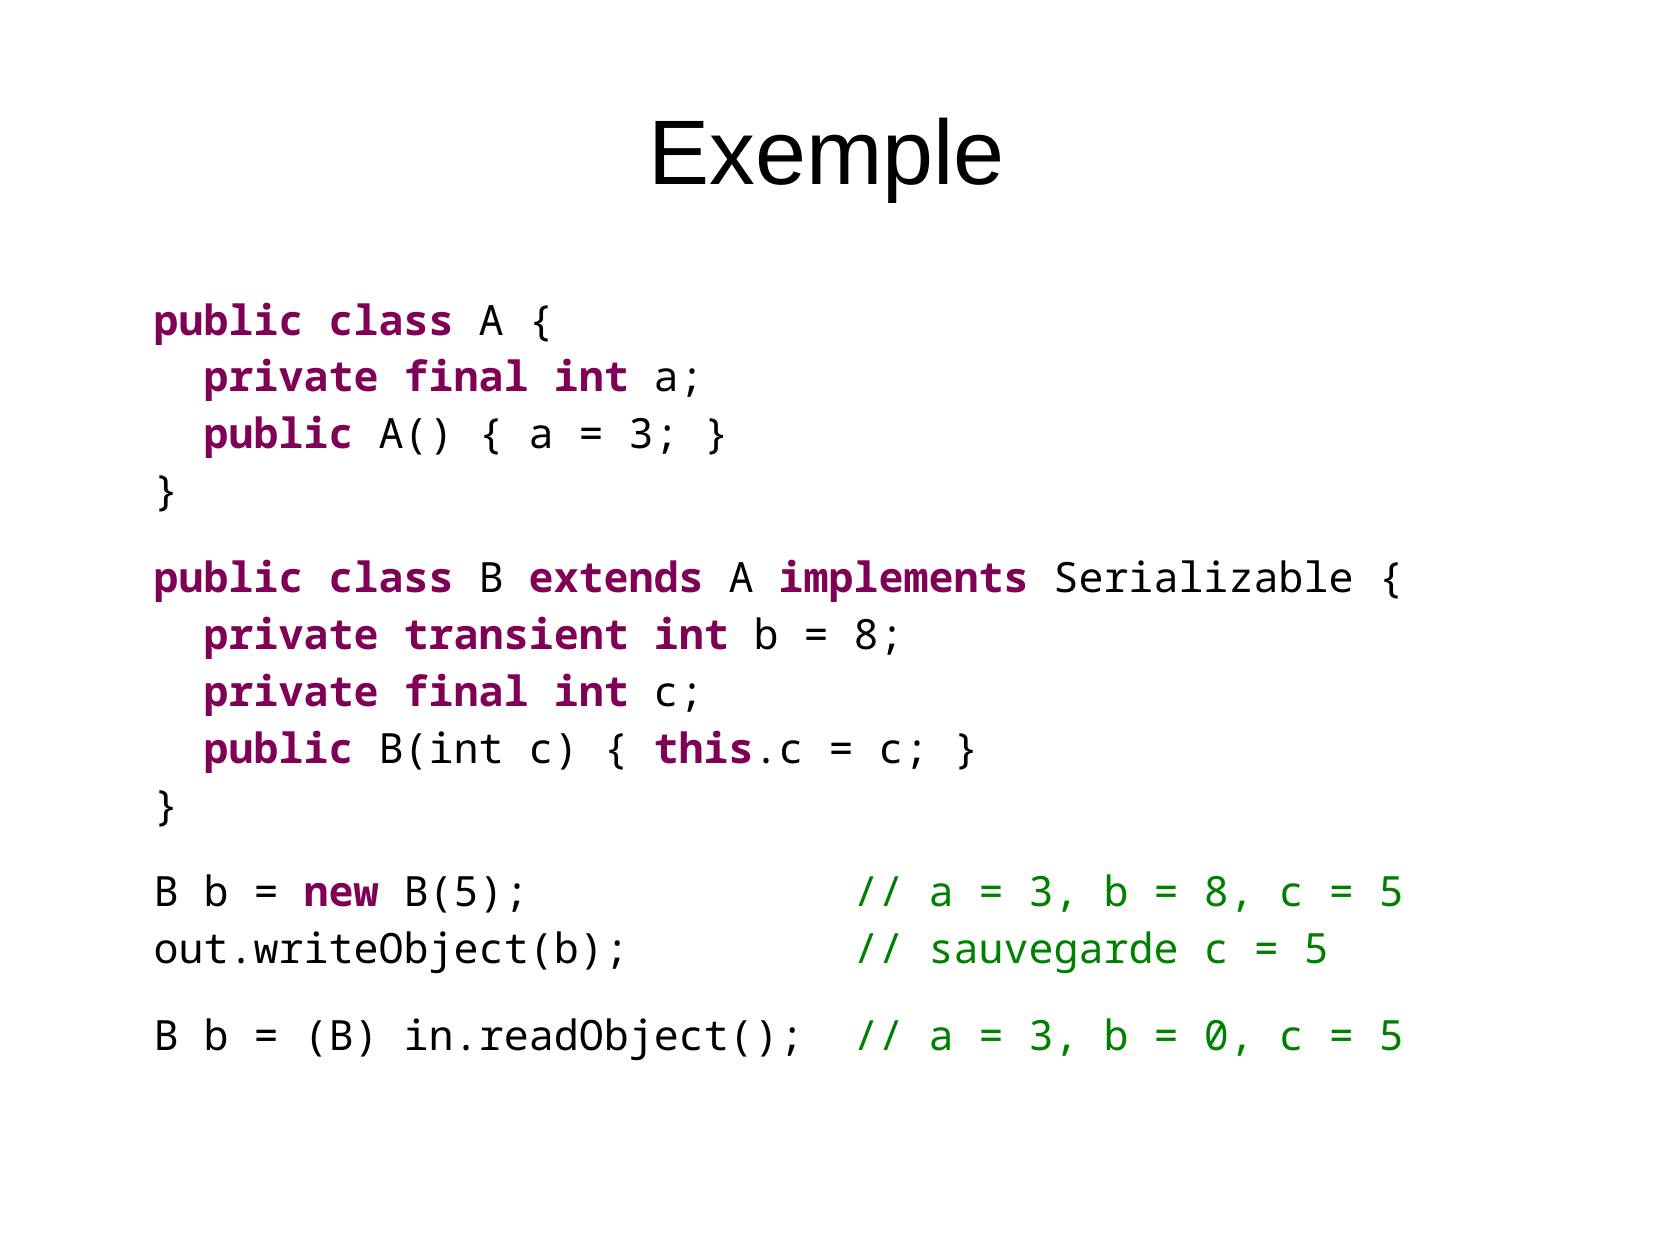

# Exemple
public class A {
 private final int a;
 public A() { a = 3; }
}
public class B extends A implements Serializable {
 private transient int b = 8;
 private final int c;
 public B(int c) { this.c = c; }
}
B b = new B(5); // a = 3, b = 8, c = 5
out.writeObject(b); // sauvegarde c = 5
B b = (B) in.readObject(); // a = 3, b = 0, c = 5